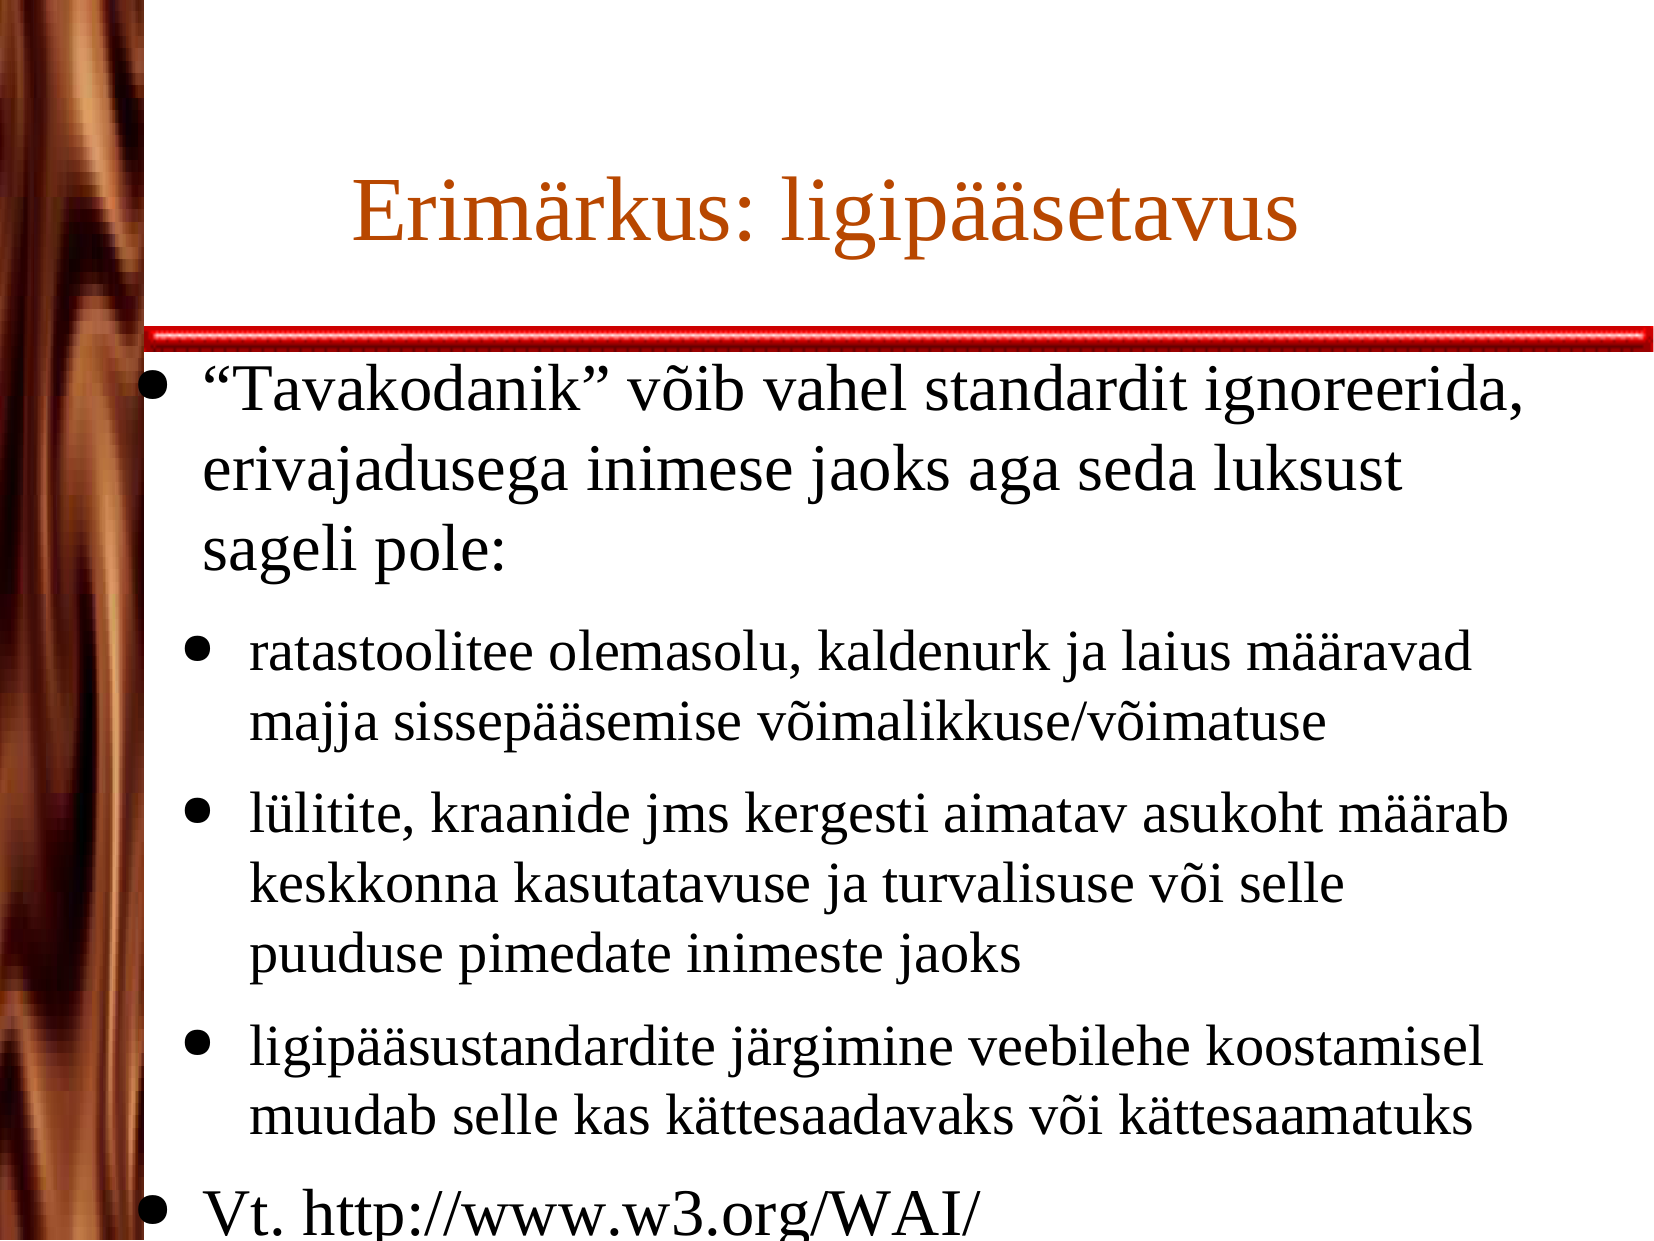

# Erimärkus: ligipääsetavus
“Tavakodanik” võib vahel standardit ignoreerida, erivajadusega inimese jaoks aga seda luksust sageli pole:
ratastoolitee olemasolu, kaldenurk ja laius määravad majja sissepääsemise võimalikkuse/võimatuse
lülitite, kraanide jms kergesti aimatav asukoht määrab keskkonna kasutatavuse ja turvalisuse või selle puuduse pimedate inimeste jaoks
ligipääsustandardite järgimine veebilehe koostamisel muudab selle kas kättesaadavaks või kättesaamatuks
Vt. http://www.w3.org/WAI/